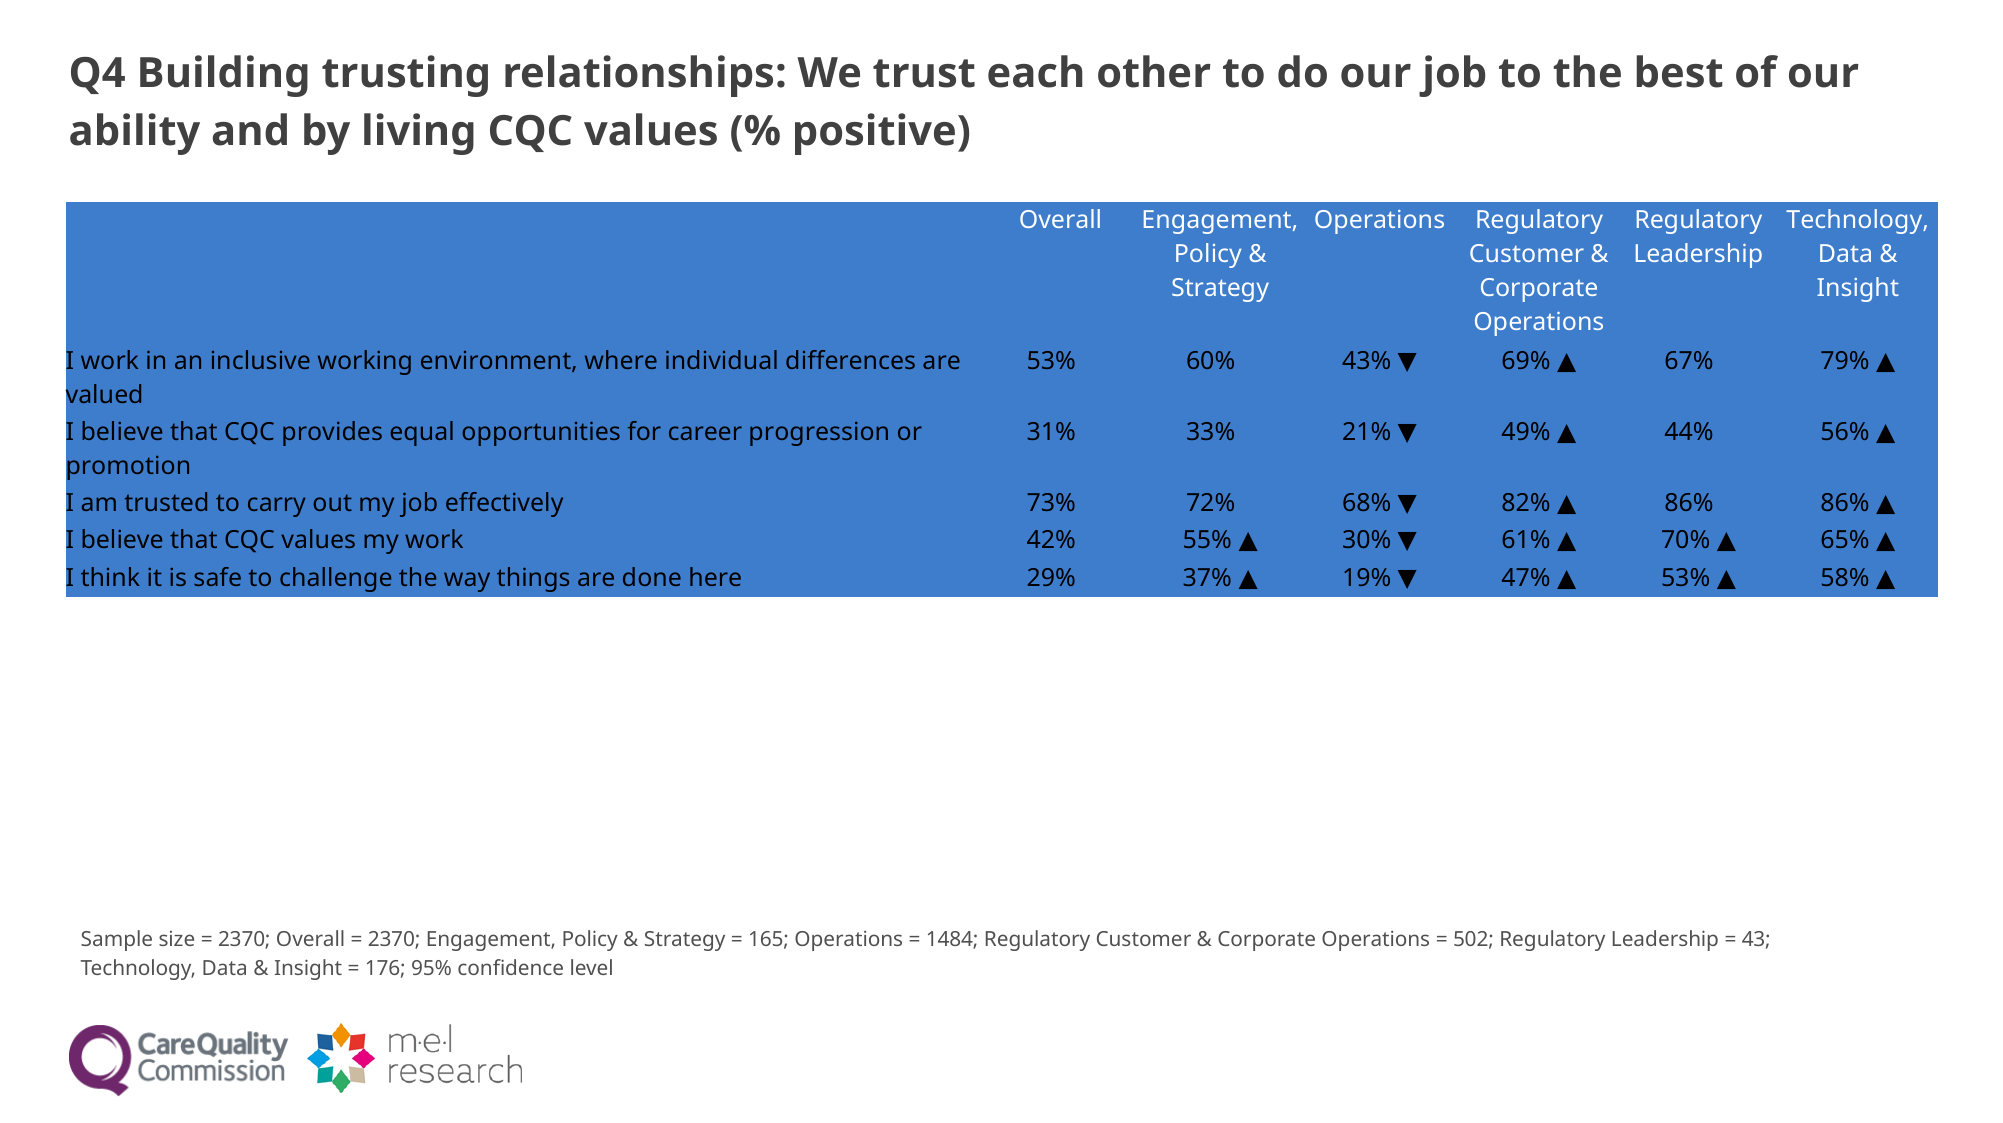

# Q4 Building trusting relationships: We trust each other to do our job to the best of our ability and by living CQC values (% positive)
| | Overall | Engagement, Policy & Strategy | Operations | Regulatory Customer & Corporate Operations | Regulatory Leadership | Technology, Data & Insight |
| --- | --- | --- | --- | --- | --- | --- |
| I work in an inclusive working environment, where individual differences are valued | 53% | 60% | 43% ▼ | 69% ▲ | 67% | 79% ▲ |
| I believe that CQC provides equal opportunities for career progression or promotion | 31% | 33% | 21% ▼ | 49% ▲ | 44% | 56% ▲ |
| I am trusted to carry out my job effectively | 73% | 72% | 68% ▼ | 82% ▲ | 86% | 86% ▲ |
| I believe that CQC values my work | 42% | 55% ▲ | 30% ▼ | 61% ▲ | 70% ▲ | 65% ▲ |
| I think it is safe to challenge the way things are done here | 29% | 37% ▲ | 19% ▼ | 47% ▲ | 53% ▲ | 58% ▲ |
Sample size = 2370; Overall = 2370; Engagement, Policy & Strategy = 165; Operations = 1484; Regulatory Customer & Corporate Operations = 502; Regulatory Leadership = 43;
Technology, Data & Insight = 176; 95% confidence level